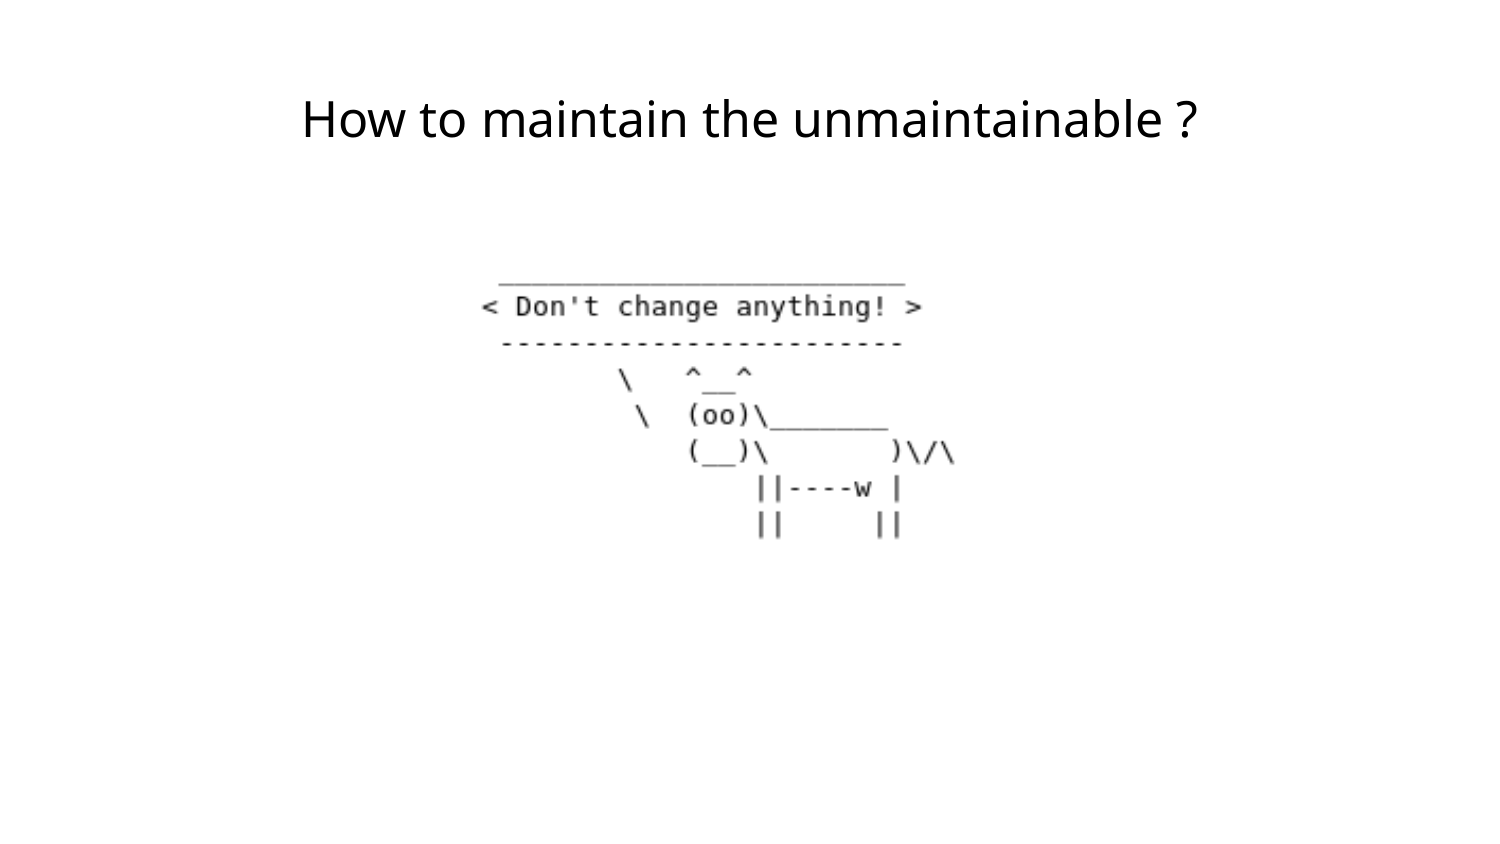

# How to maintain the unmaintainable ?